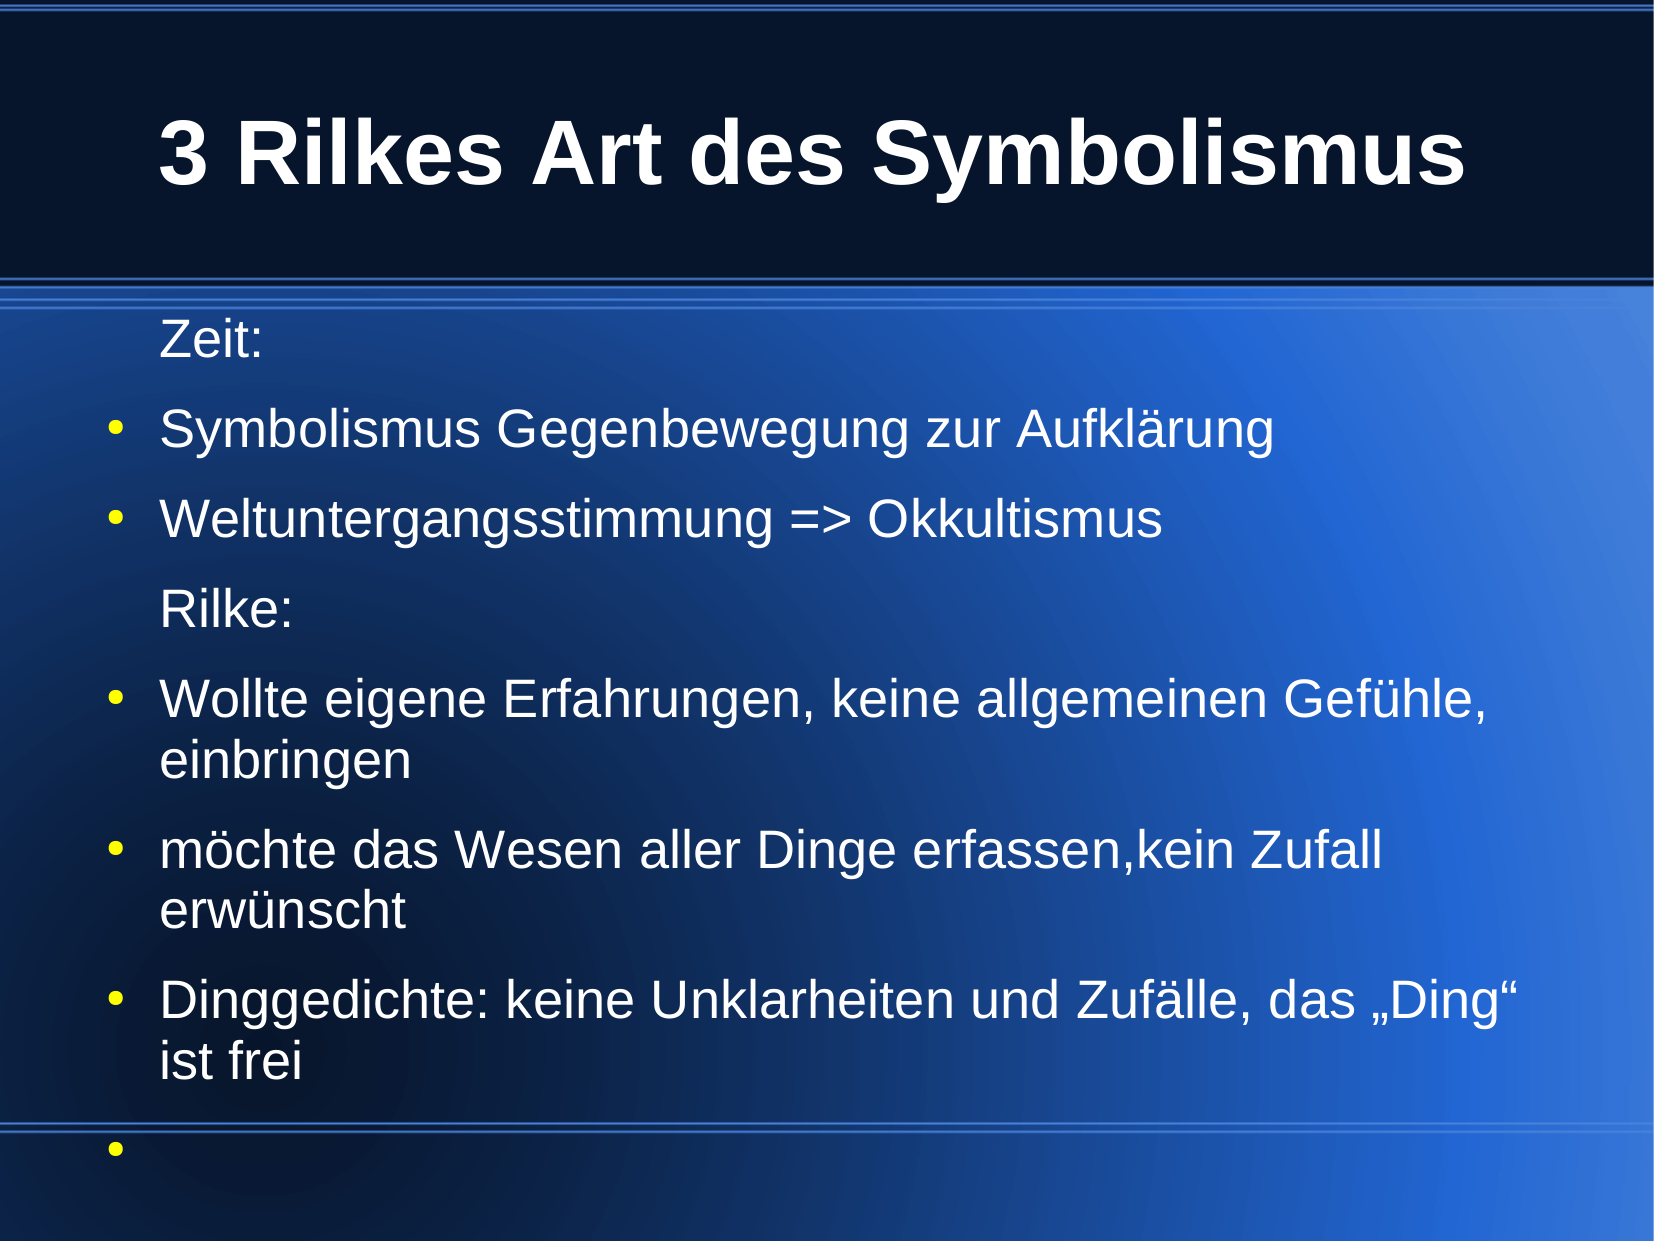

# 3 Rilkes Art des Symbolismus
Zeit:
Symbolismus Gegenbewegung zur Aufklärung
Weltuntergangsstimmung => Okkultismus
Rilke:
Wollte eigene Erfahrungen, keine allgemeinen Gefühle, einbringen
möchte das Wesen aller Dinge erfassen,kein Zufall erwünscht
Dinggedichte: keine Unklarheiten und Zufälle, das „Ding“ ist frei